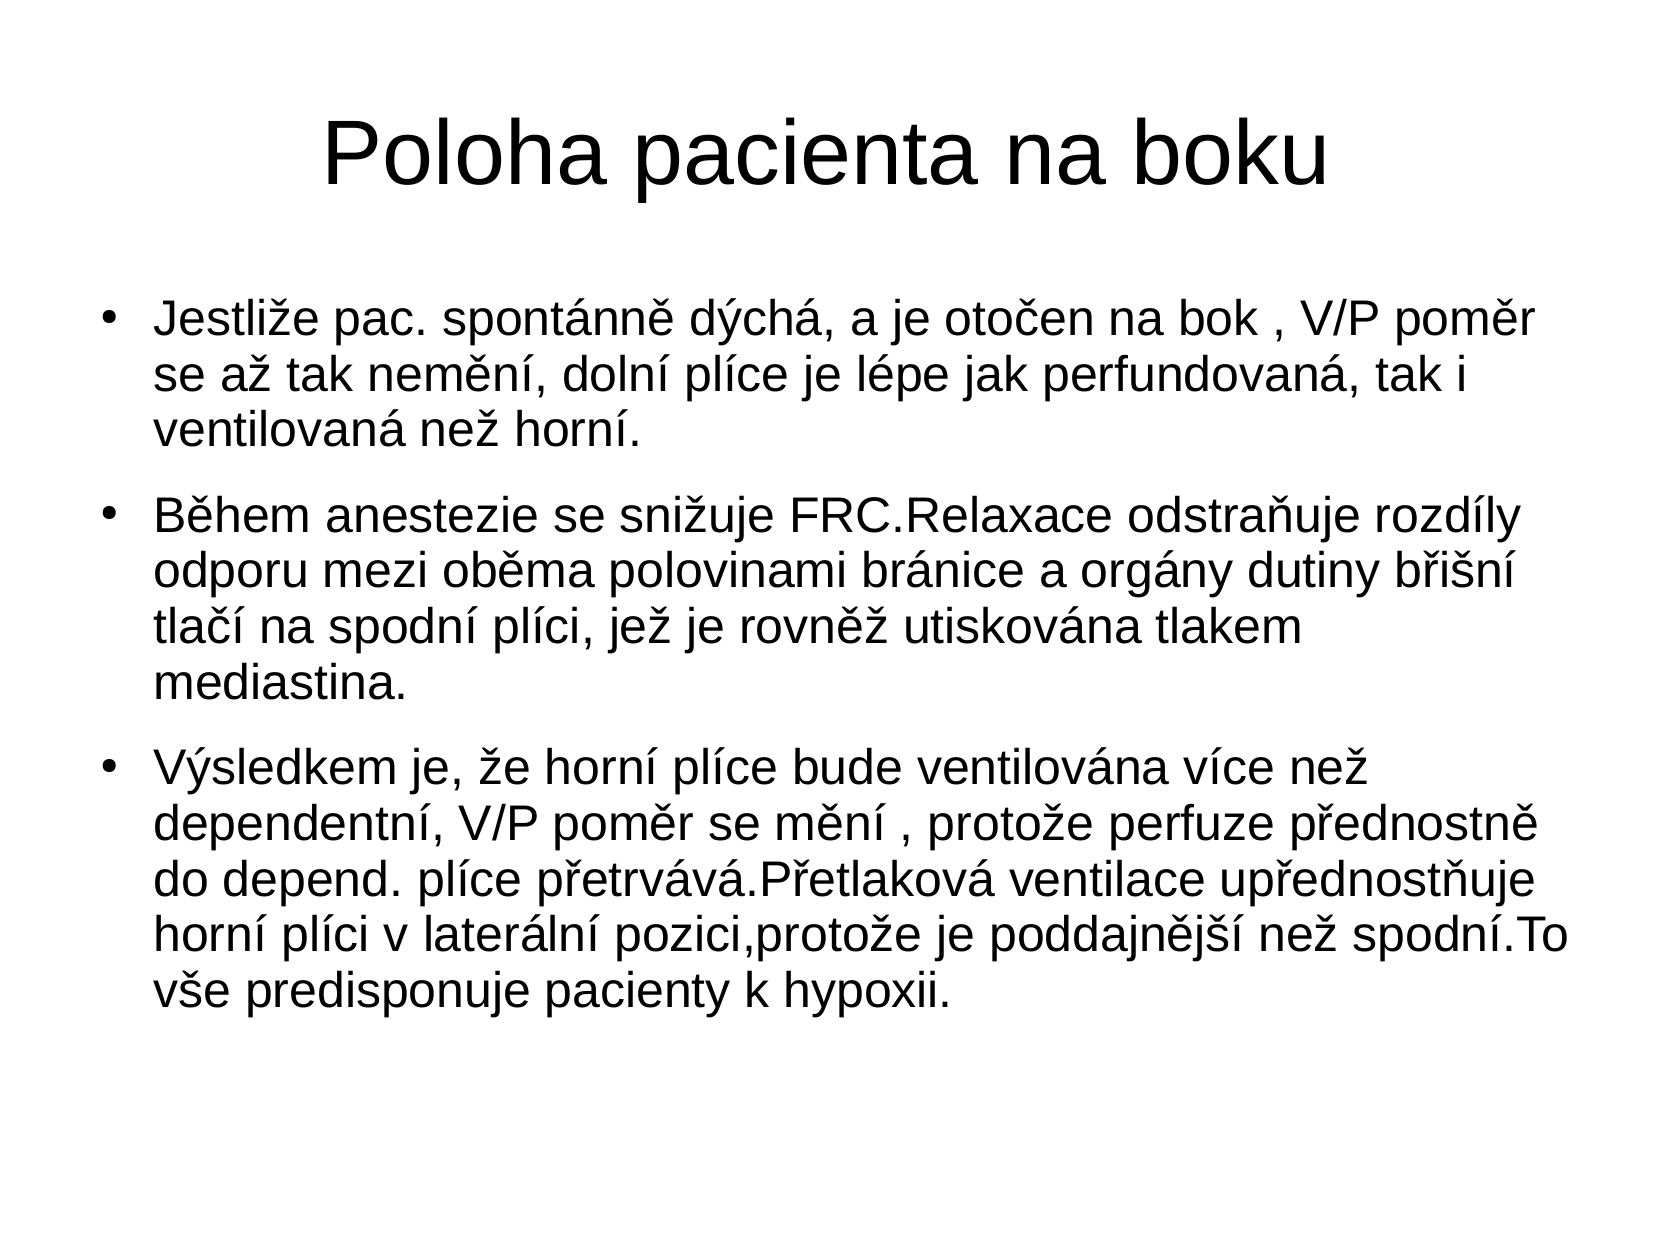

# Poloha pacienta na boku
Jestliže pac. spontánně dýchá, a je otočen na bok , V/P poměr se až tak nemění, dolní plíce je lépe jak perfundovaná, tak i ventilovaná než horní.
Během anestezie se snižuje FRC.Relaxace odstraňuje rozdíly odporu mezi oběma polovinami bránice a orgány dutiny břišní tlačí na spodní plíci, jež je rovněž utiskována tlakem mediastina.
Výsledkem je, že horní plíce bude ventilována více než dependentní, V/P poměr se mění , protože perfuze přednostně do depend. plíce přetrvává.Přetlaková ventilace upřednostňuje horní plíci v laterální pozici,protože je poddajnější než spodní.To vše predisponuje pacienty k hypoxii.